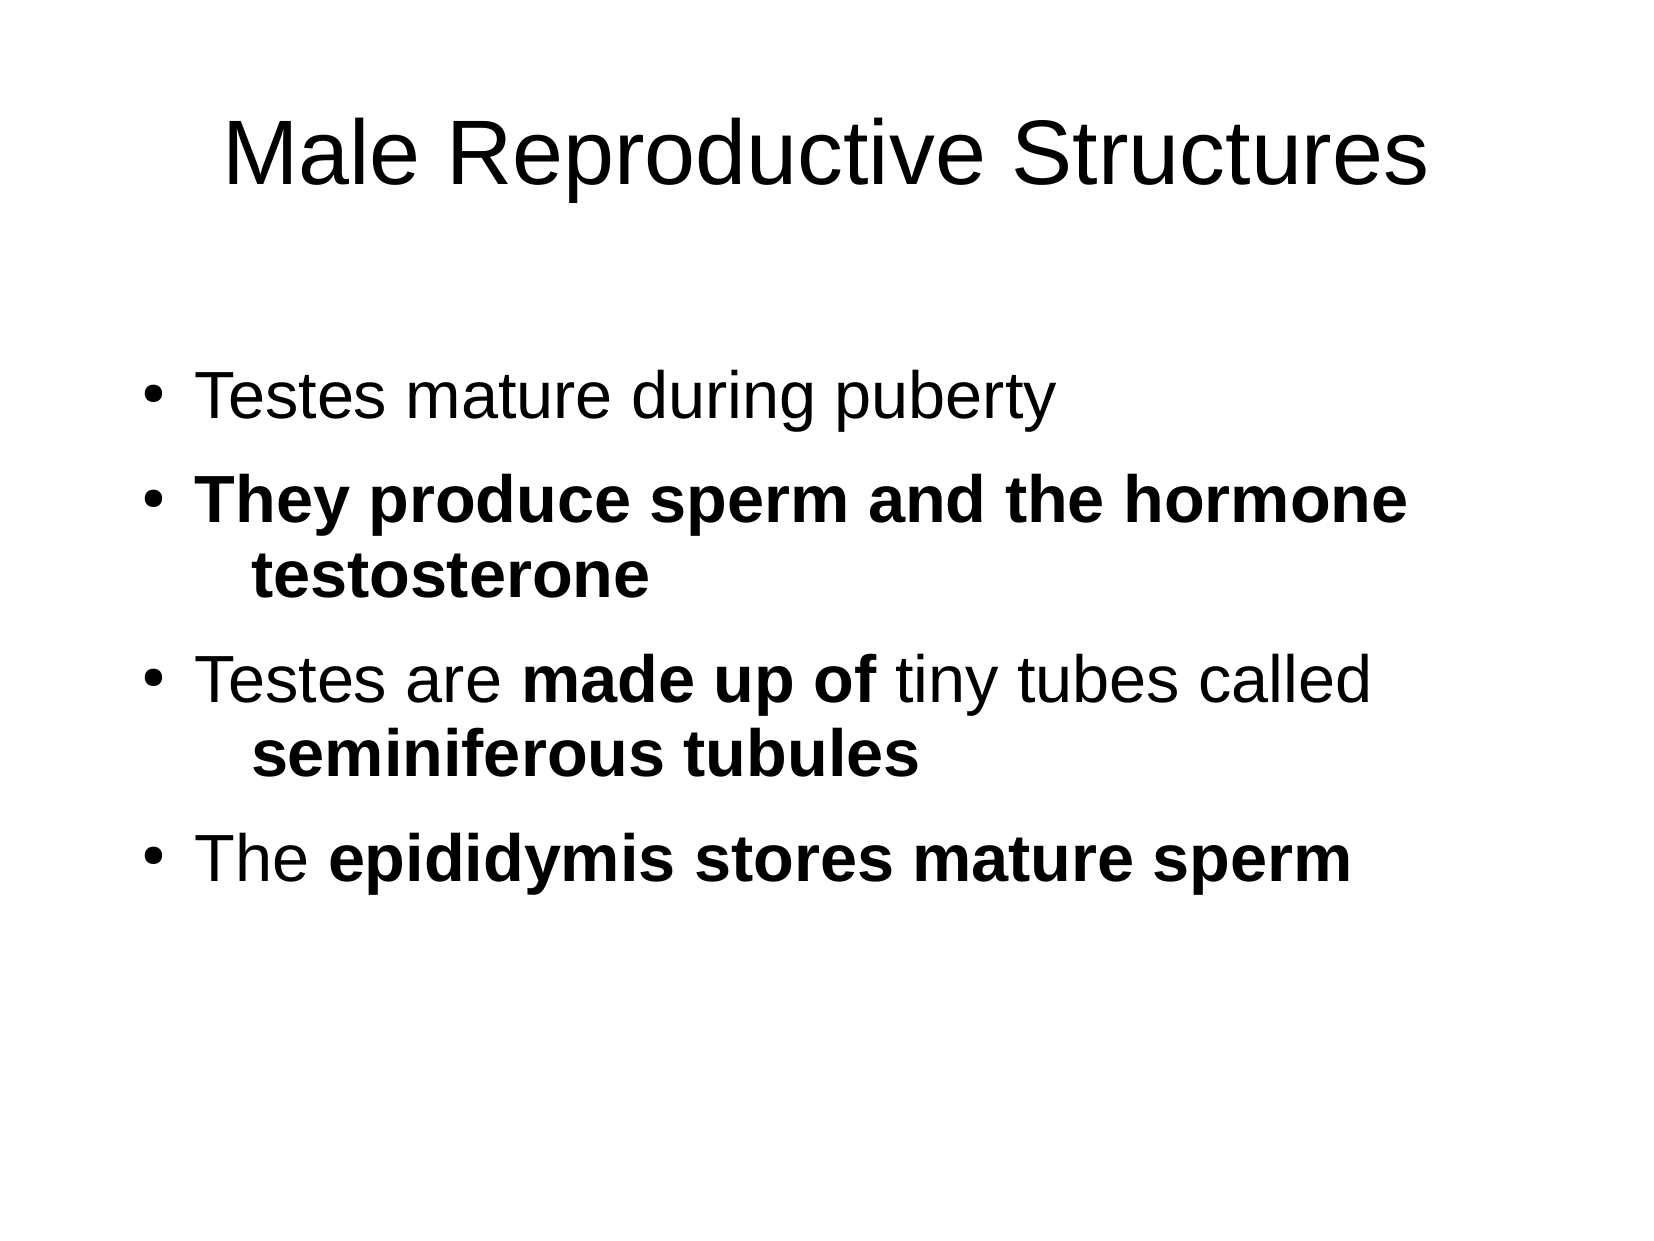

# Male Reproductive Structures
Testes mature during puberty
They produce sperm and the hormone testosterone
Testes are made up of tiny tubes called seminiferous tubules
The epididymis stores mature sperm